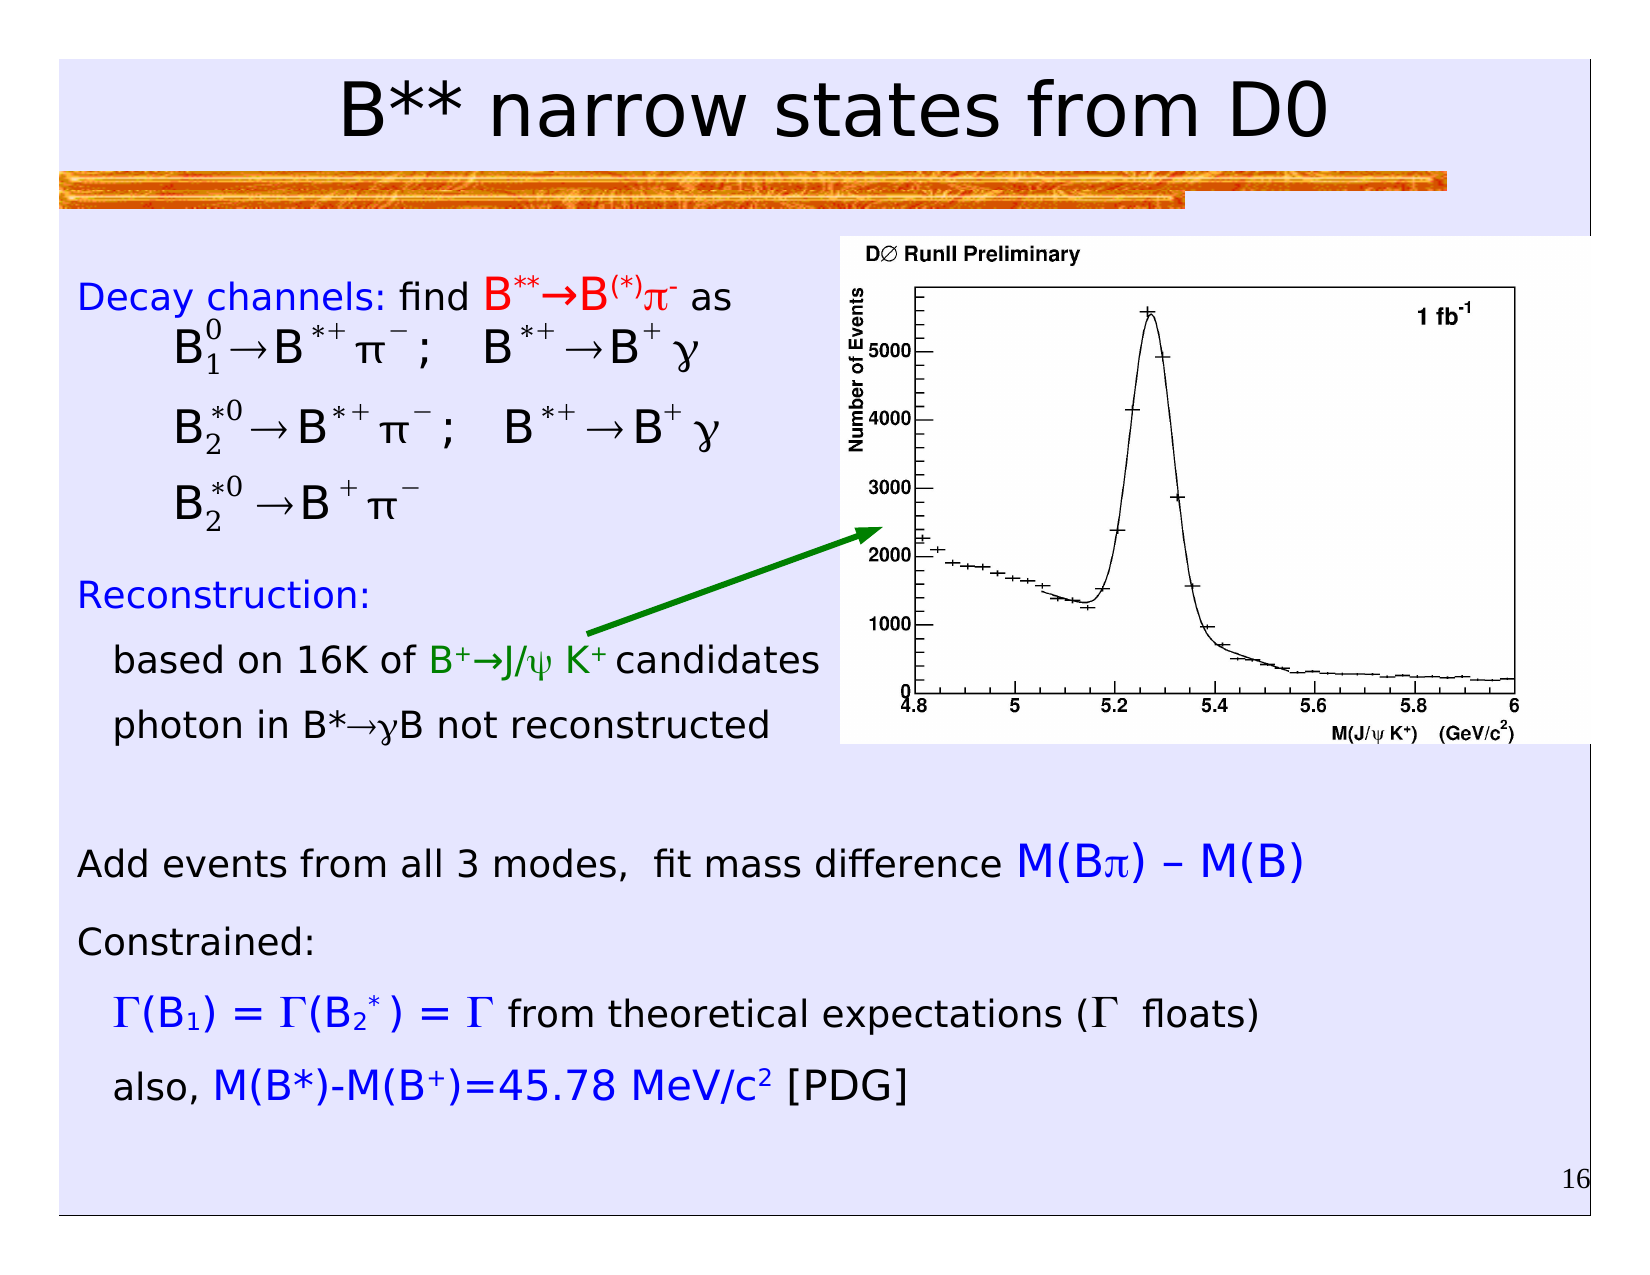

B** narrow states from D0
Decay channels: find B**→B(*)p- as
Reconstruction:
based on 16K of B+→J/y K+ candidates
photon in B*B not reconstructed
Add events from all 3 modes, fit mass difference M(Bp) – M(B)
Constrained:
G(B1) = G(B2* ) = G from theoretical expectations (G floats)
also, M(B*)-M(B+)=45.78 MeV/c2 [PDG]
16